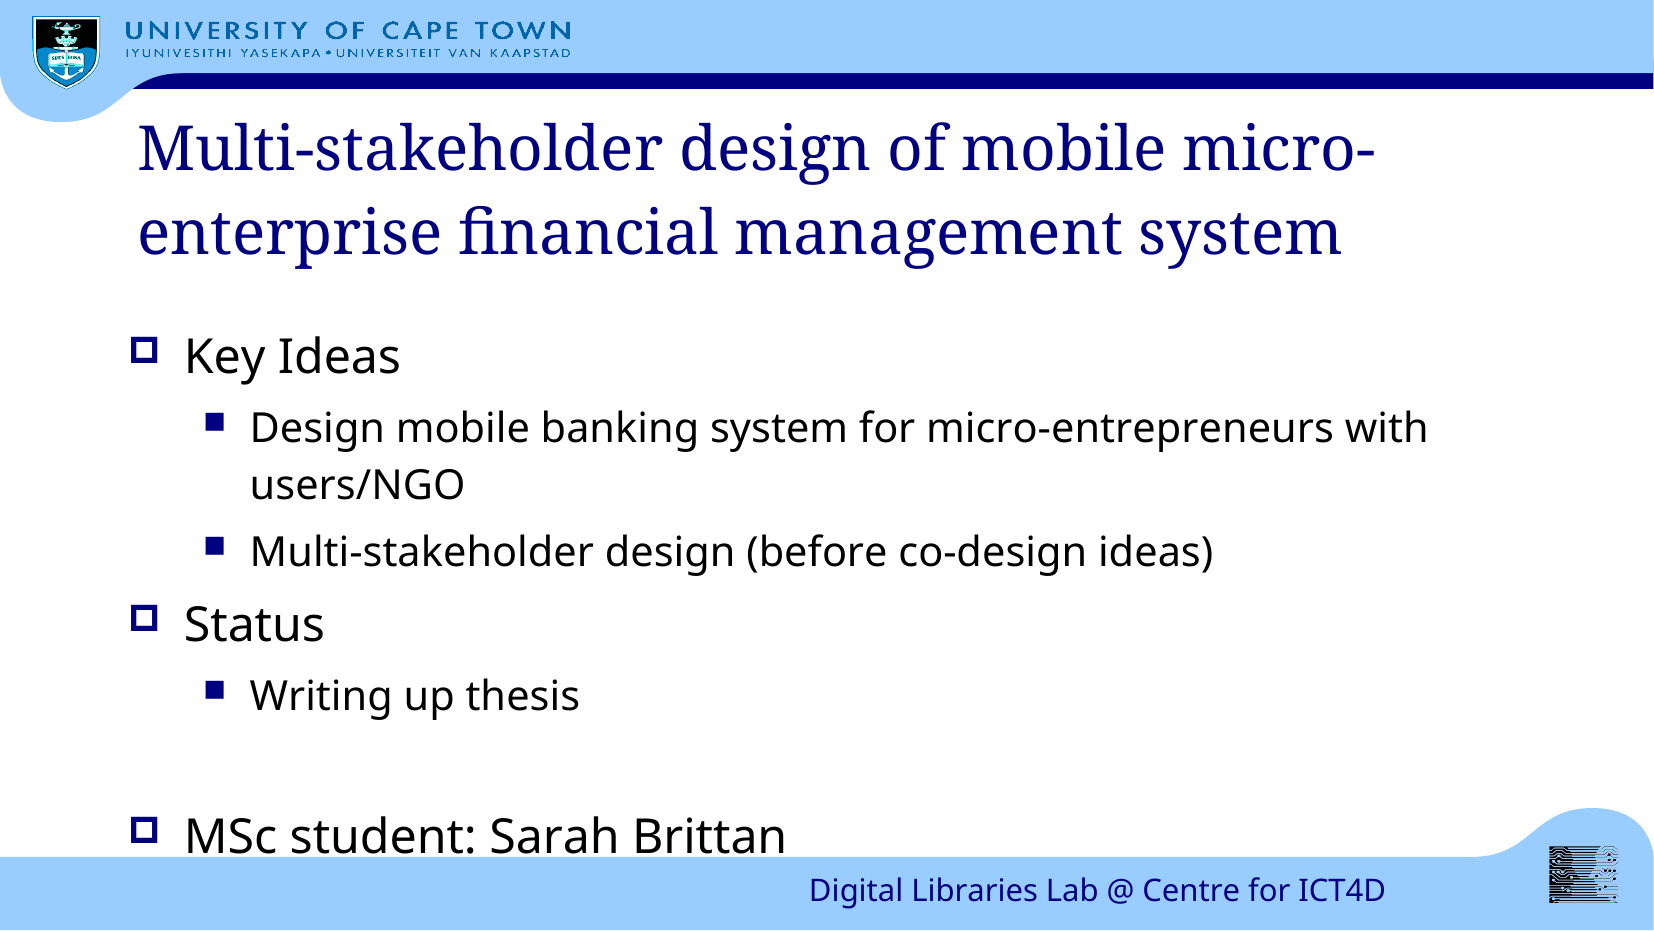

# Multi-stakeholder design of mobile micro-enterprise financial management system
Key Ideas
Design mobile banking system for micro-entrepreneurs with users/NGO
Multi-stakeholder design (before co-design ideas)
Status
Writing up thesis
MSc student: Sarah Brittan